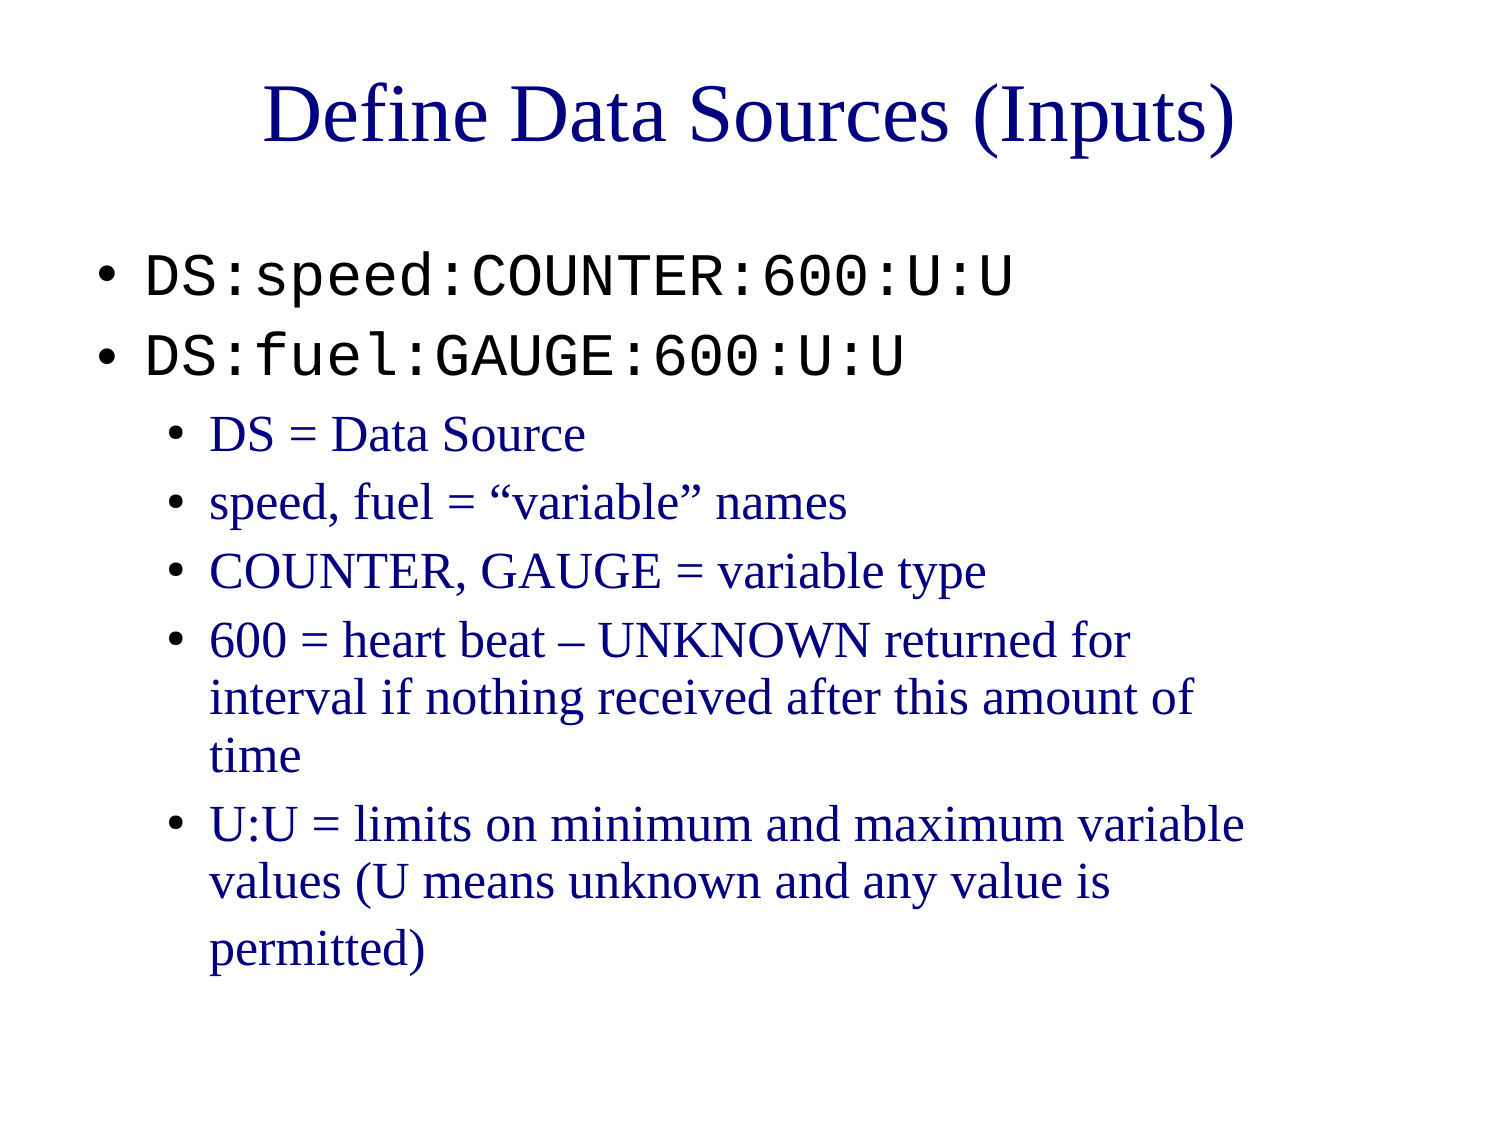

Define Data Sources (Inputs)‏
DS:speed:COUNTER:600:U:U
DS:fuel:GAUGE:600:U:U
DS = Data Source
speed, fuel = “variable” names
COUNTER, GAUGE = variable type
600 = heart beat – UNKNOWN returned for interval if nothing received after this amount of time
U:U = limits on minimum and maximum variable values (U means unknown and any value is permitted)‏